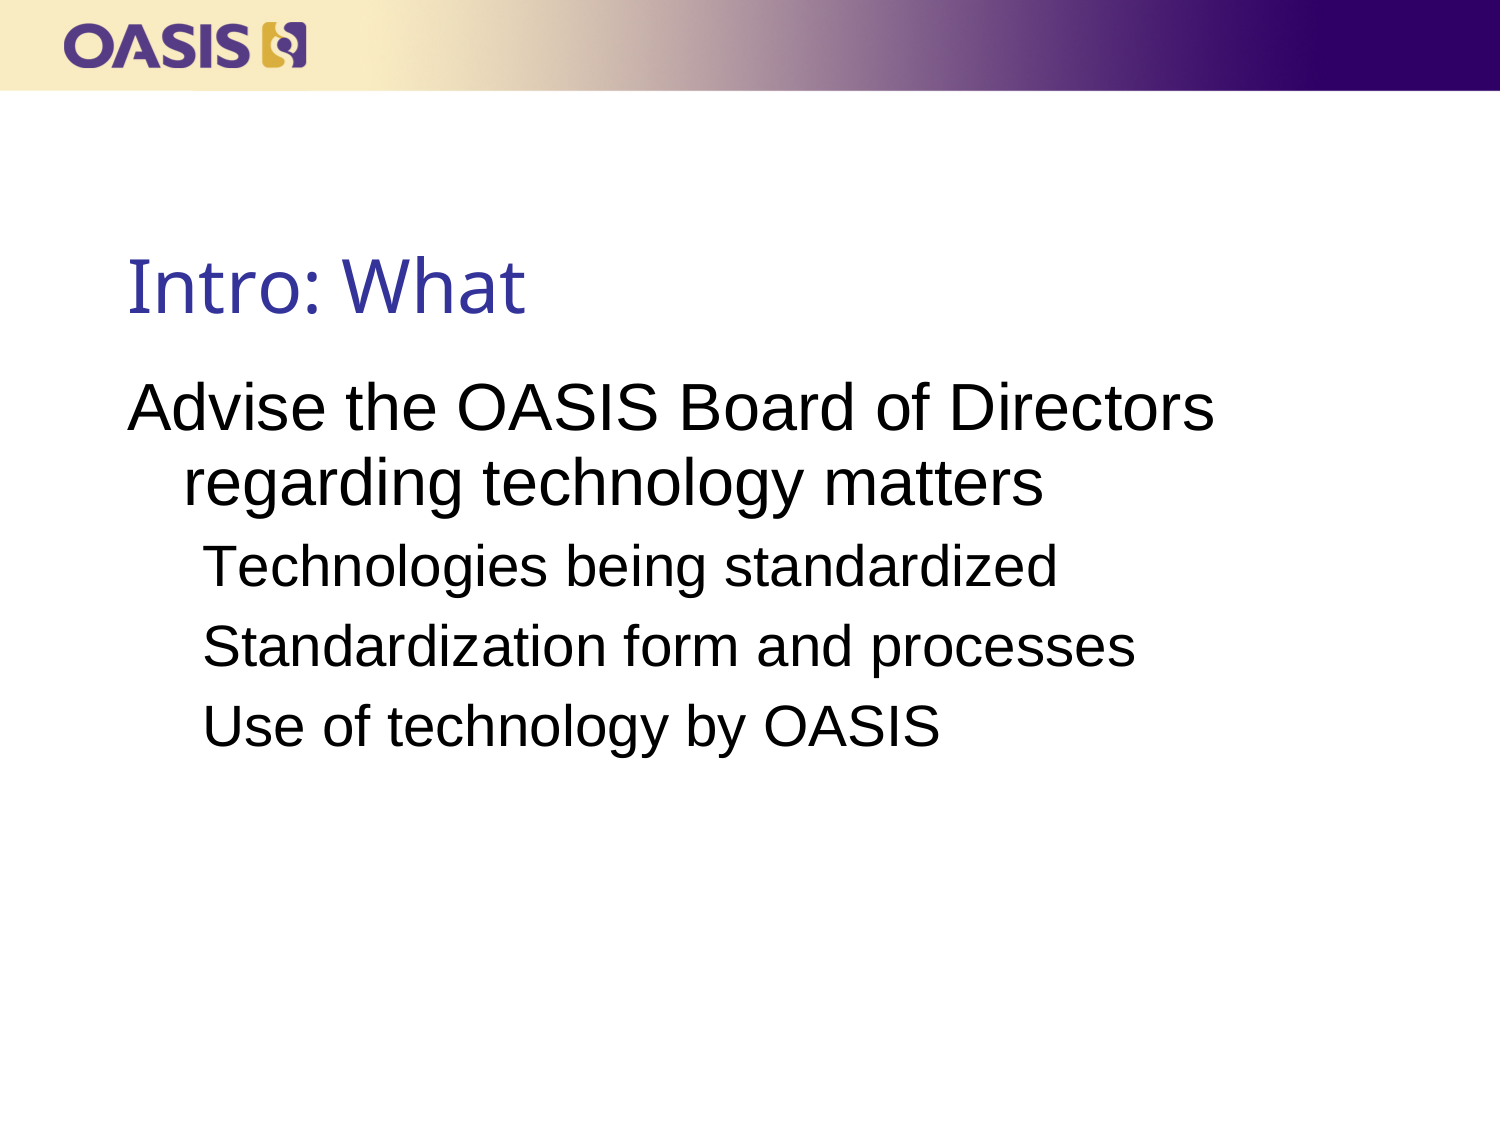

# Intro: What
Advise the OASIS Board of Directors regarding technology matters
Technologies being standardized
Standardization form and processes
Use of technology by OASIS